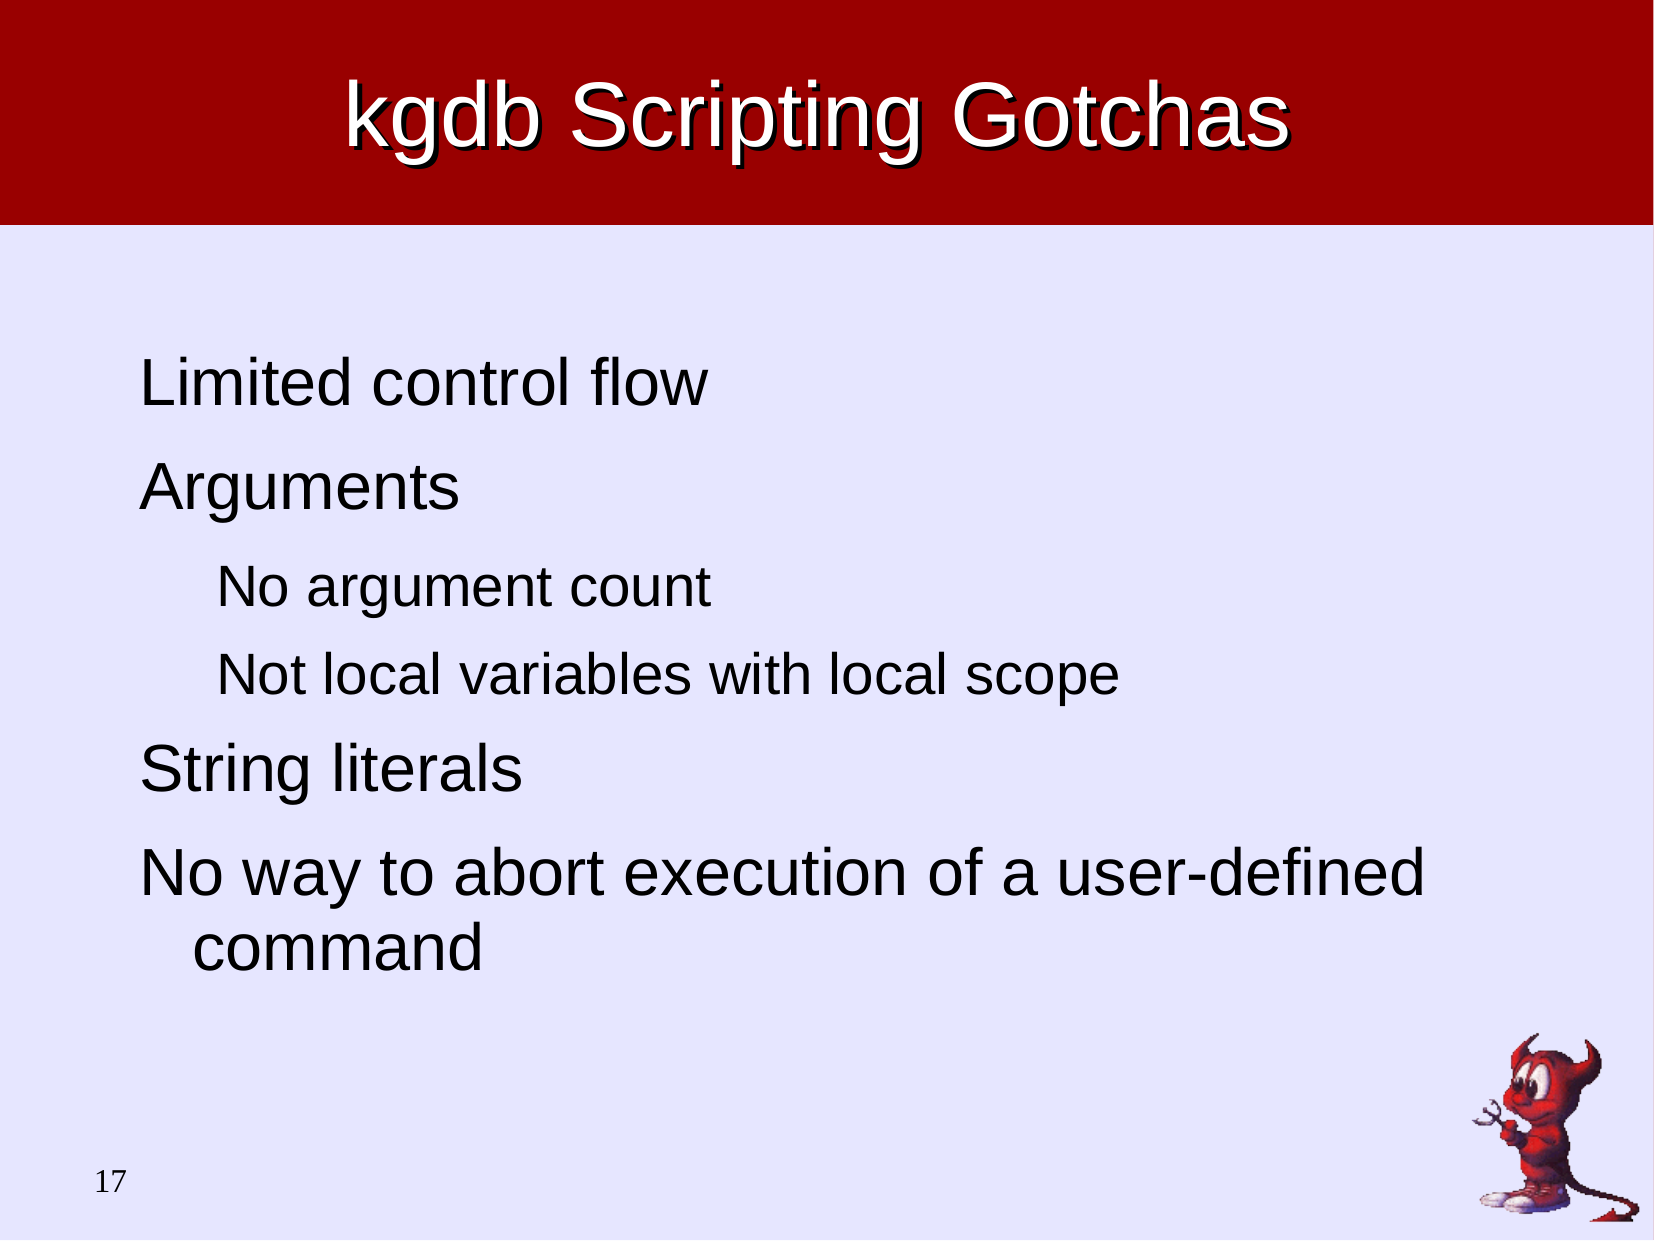

# kgdb Scripting Gotchas
Limited control flow
Arguments
No argument count
Not local variables with local scope
String literals
No way to abort execution of a user-defined command